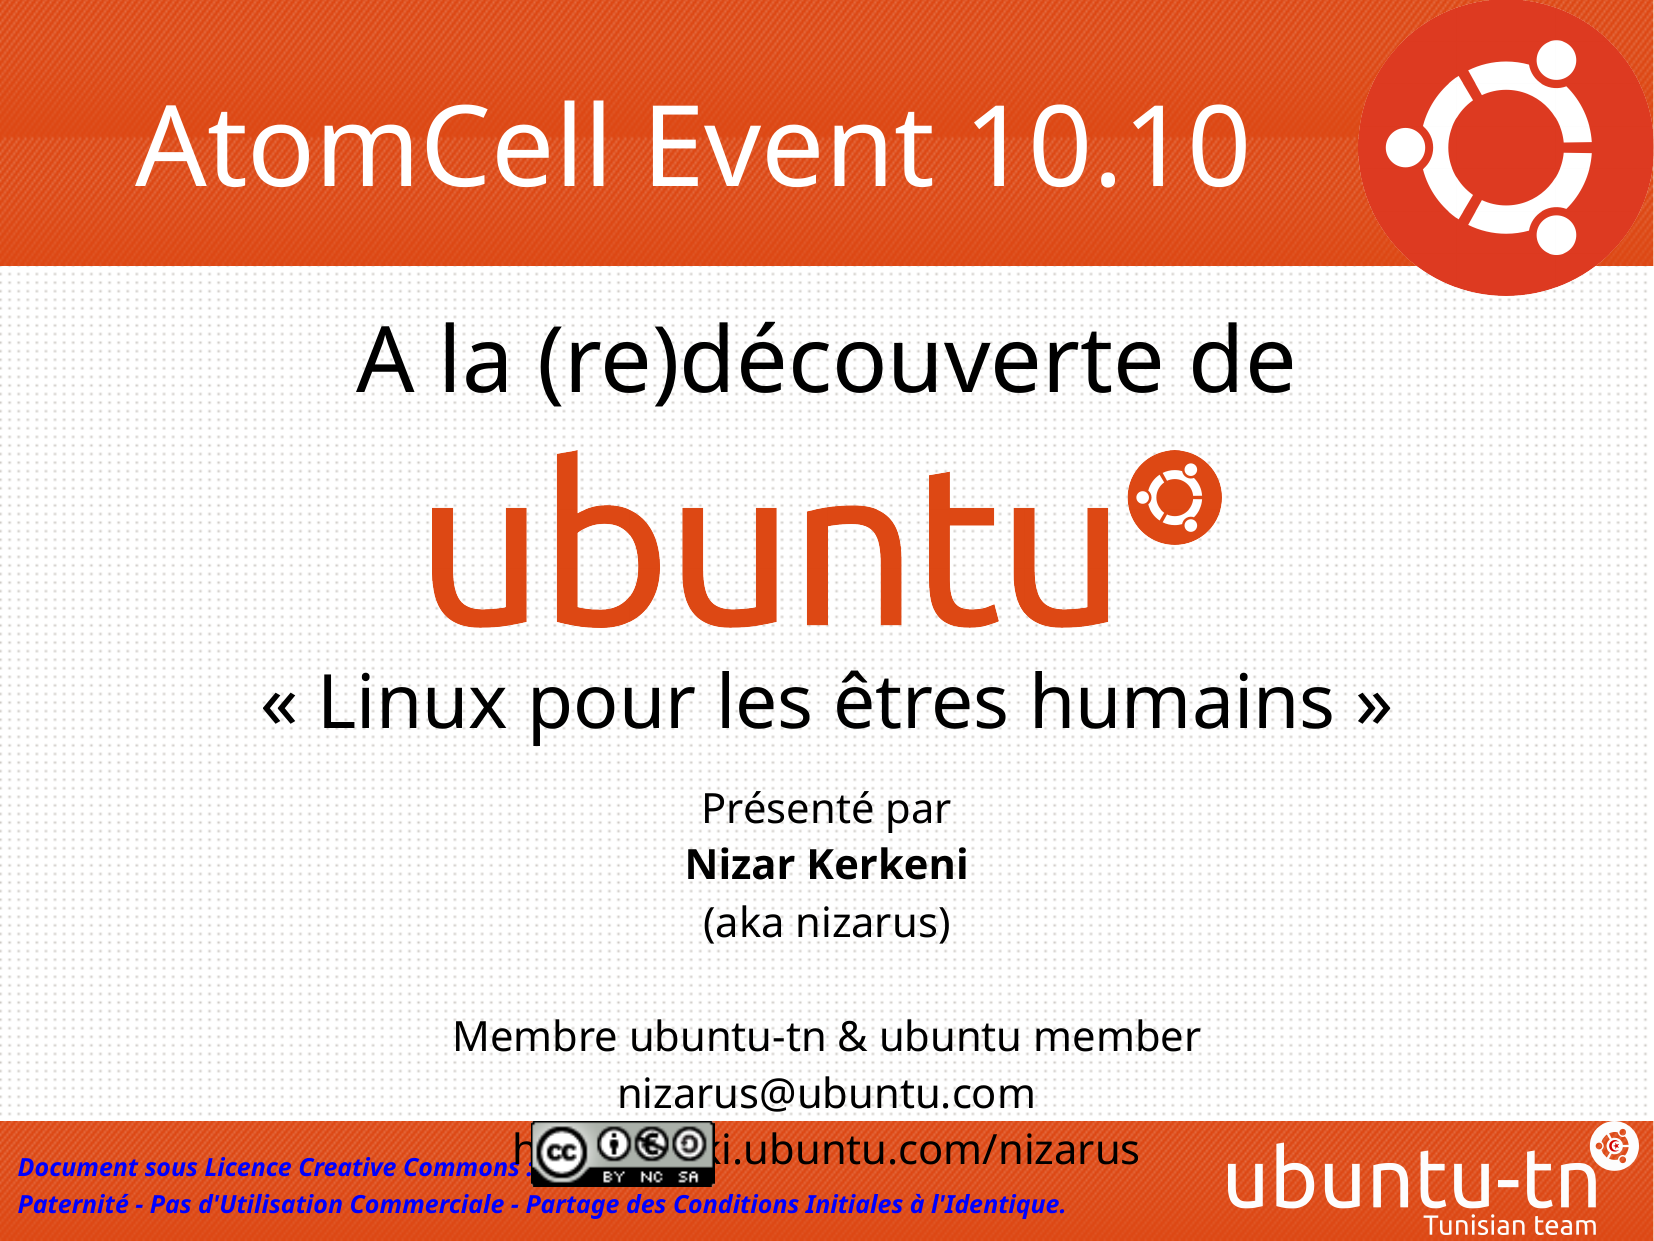

# AtomCell Event 10.10
A la (re)découverte de
« Linux pour les êtres humains »
Présenté par
Nizar Kerkeni
(aka nizarus)
Membre ubuntu-tn & ubuntu member
nizarus@ubuntu.com
https://wiki.ubuntu.com/nizarus
Document sous Licence Creative Commons :
Paternité - Pas d'Utilisation Commerciale - Partage des Conditions Initiales à l'Identique.